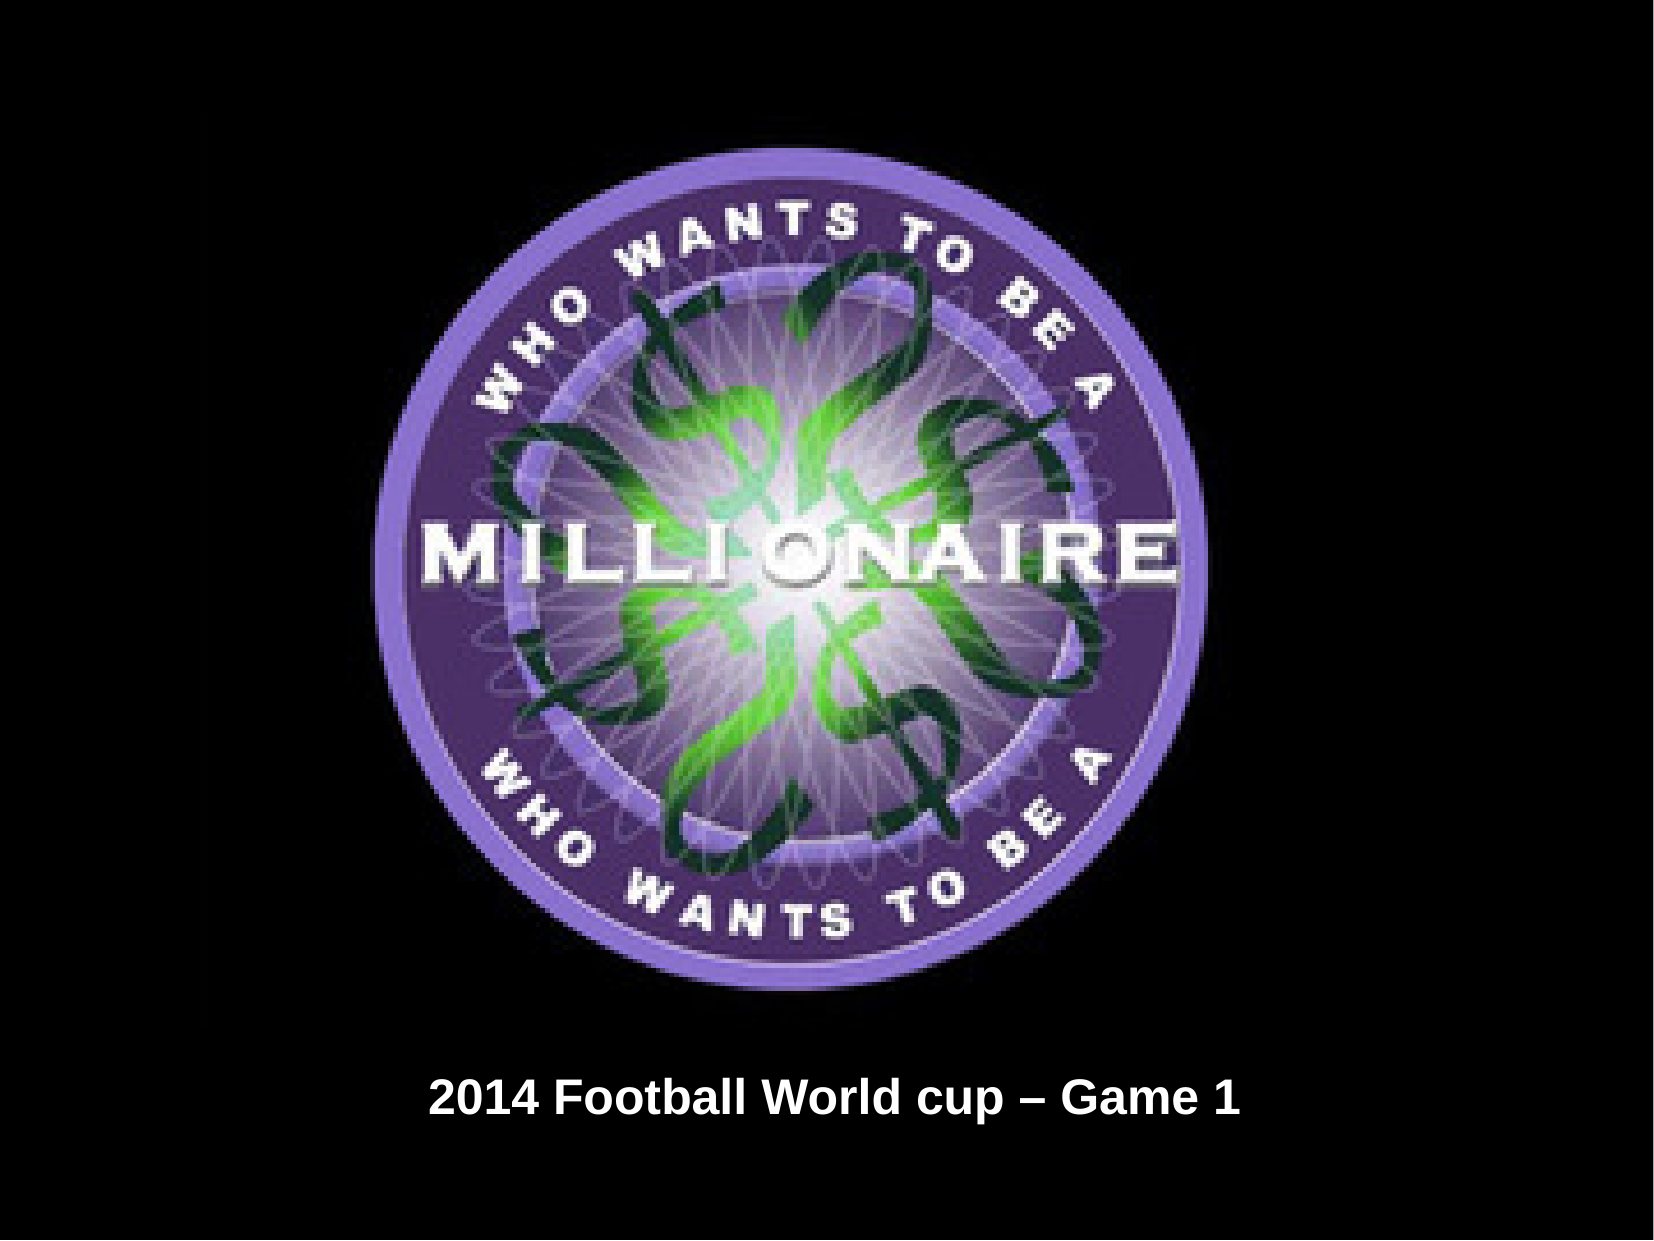

2014 Football World cup – Game 1